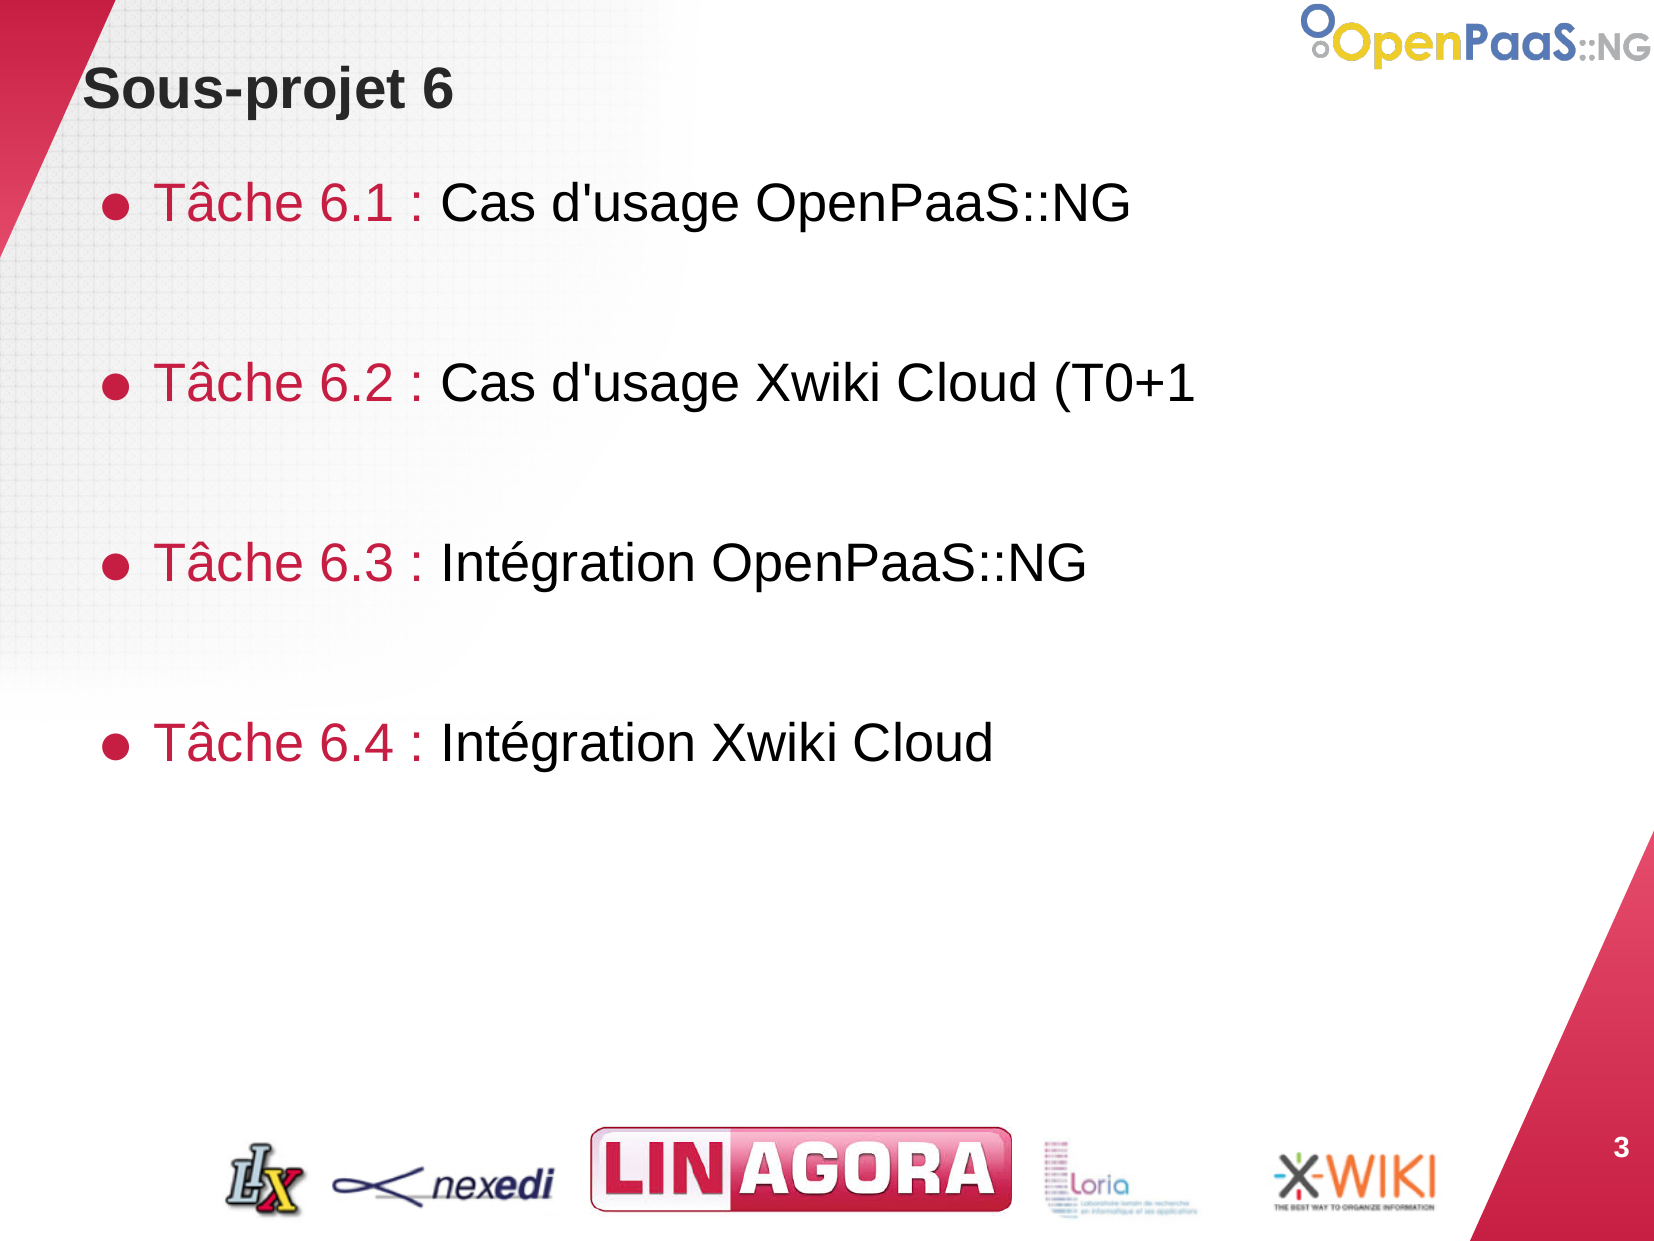

Sous-projet 6
# Tâche 6.1 : Cas d'usage OpenPaaS::NG
Tâche 6.2 : Cas d'usage Xwiki Cloud (T0+1
Tâche 6.3 : Intégration OpenPaaS::NG
Tâche 6.4 : Intégration Xwiki Cloud
3